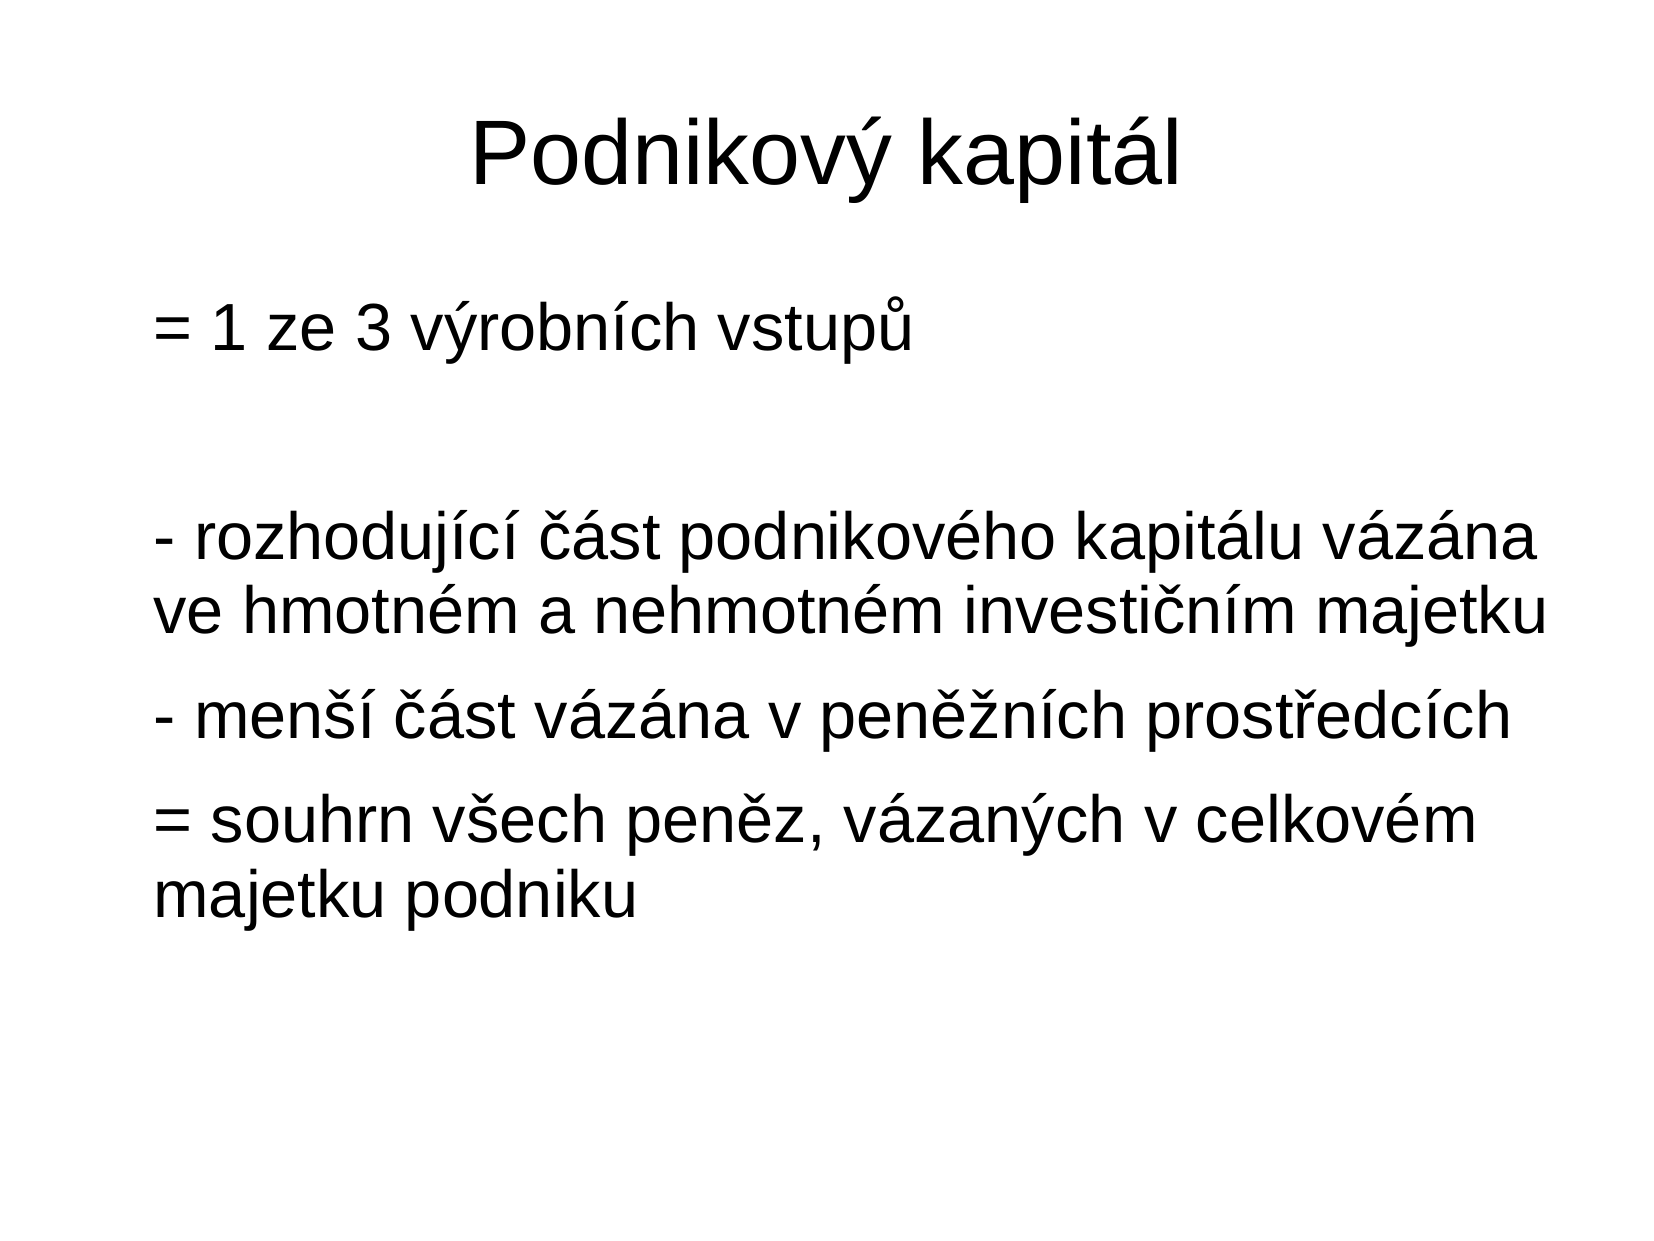

# Podnikový kapitál
= 1 ze 3 výrobních vstupů
- rozhodující část podnikového kapitálu vázána ve hmotném a nehmotném investičním majetku
- menší část vázána v peněžních prostředcích
= souhrn všech peněz, vázaných v celkovém majetku podniku